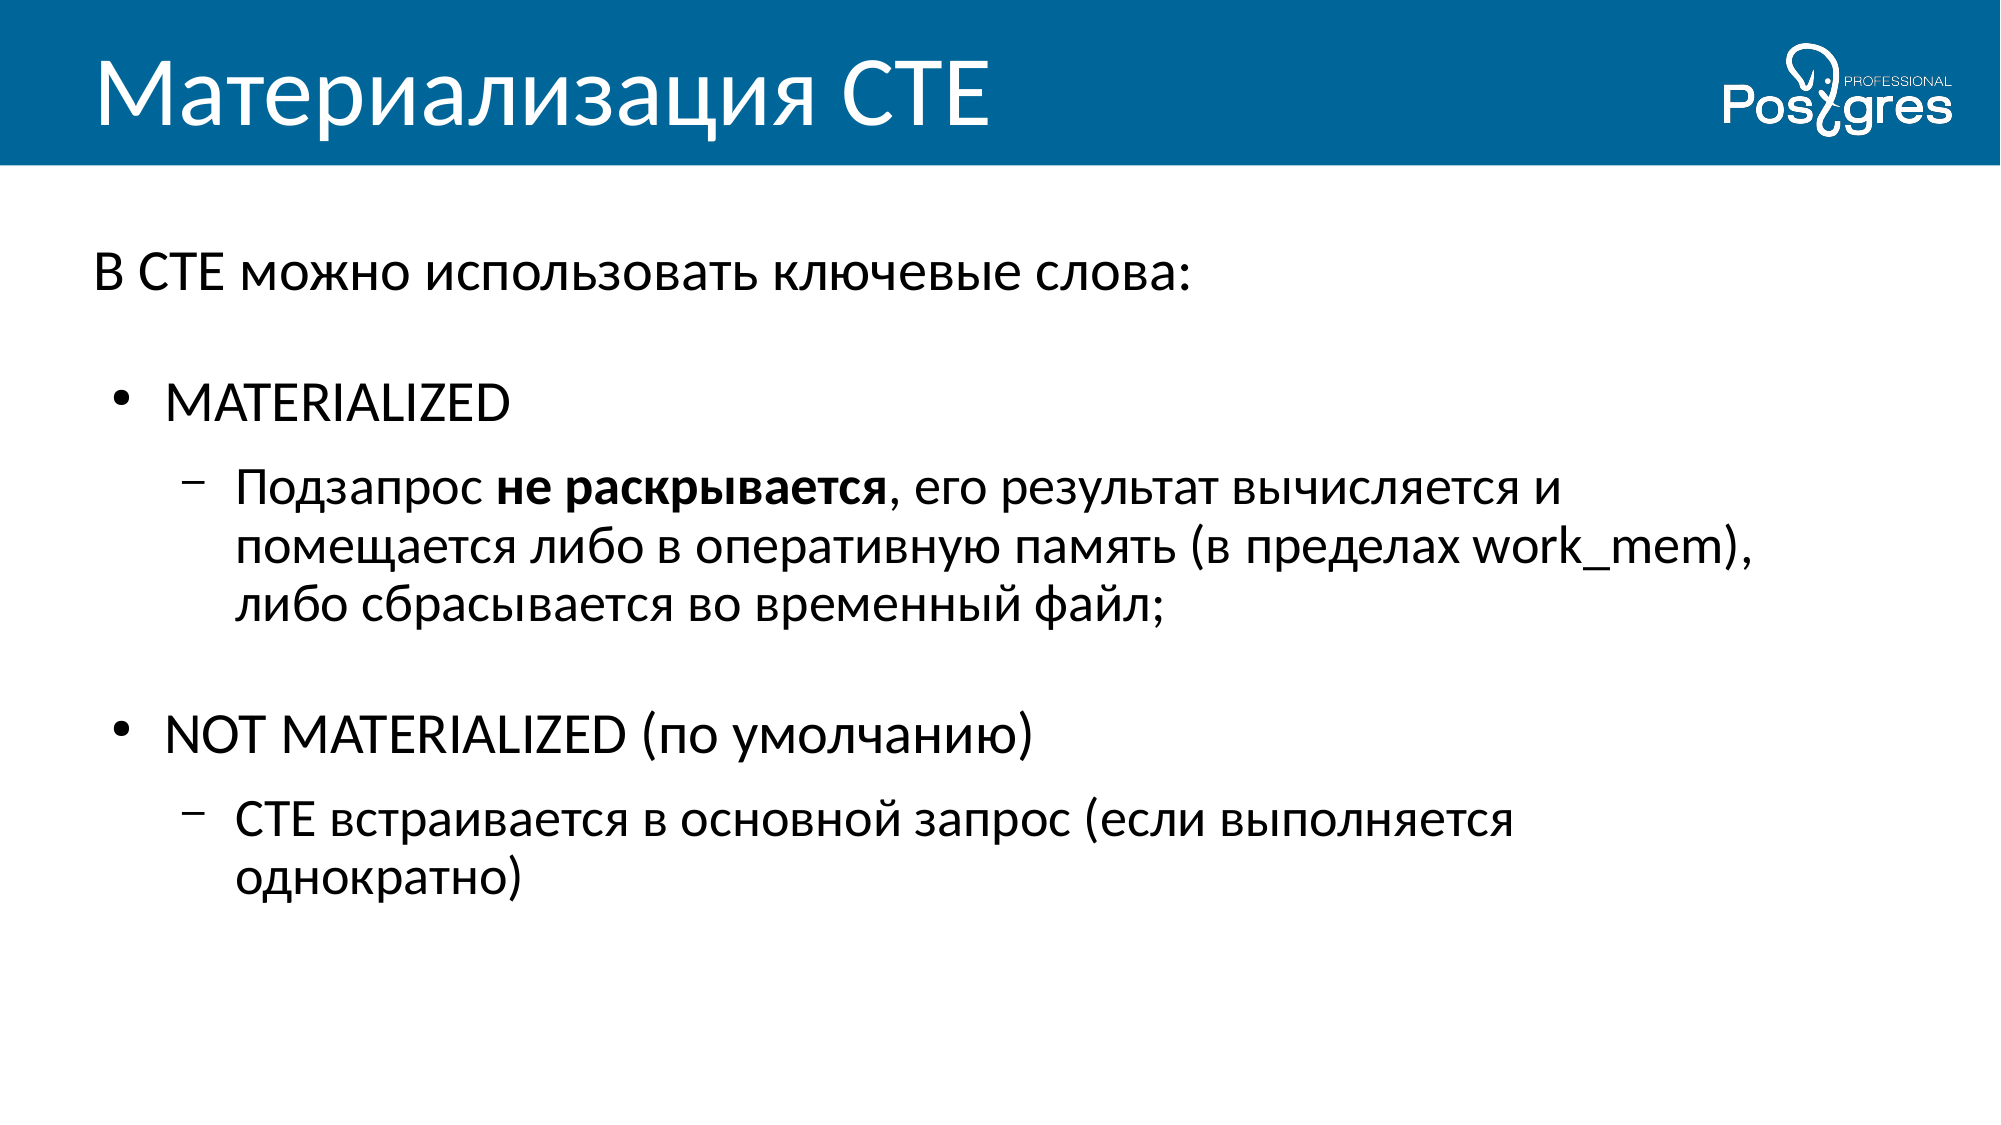

# Материализация CTE
В CTE можно использовать ключевые слова:
MATERIALIZED
Подзапрос не раскрывается, его результат вычисляется и помещается либо в оперативную память (в пределах work_mem), либо сбрасывается во временный файл;
NOT MATERIALIZED (по умолчанию)
CTE встраивается в основной запрос (если выполняется однократно)